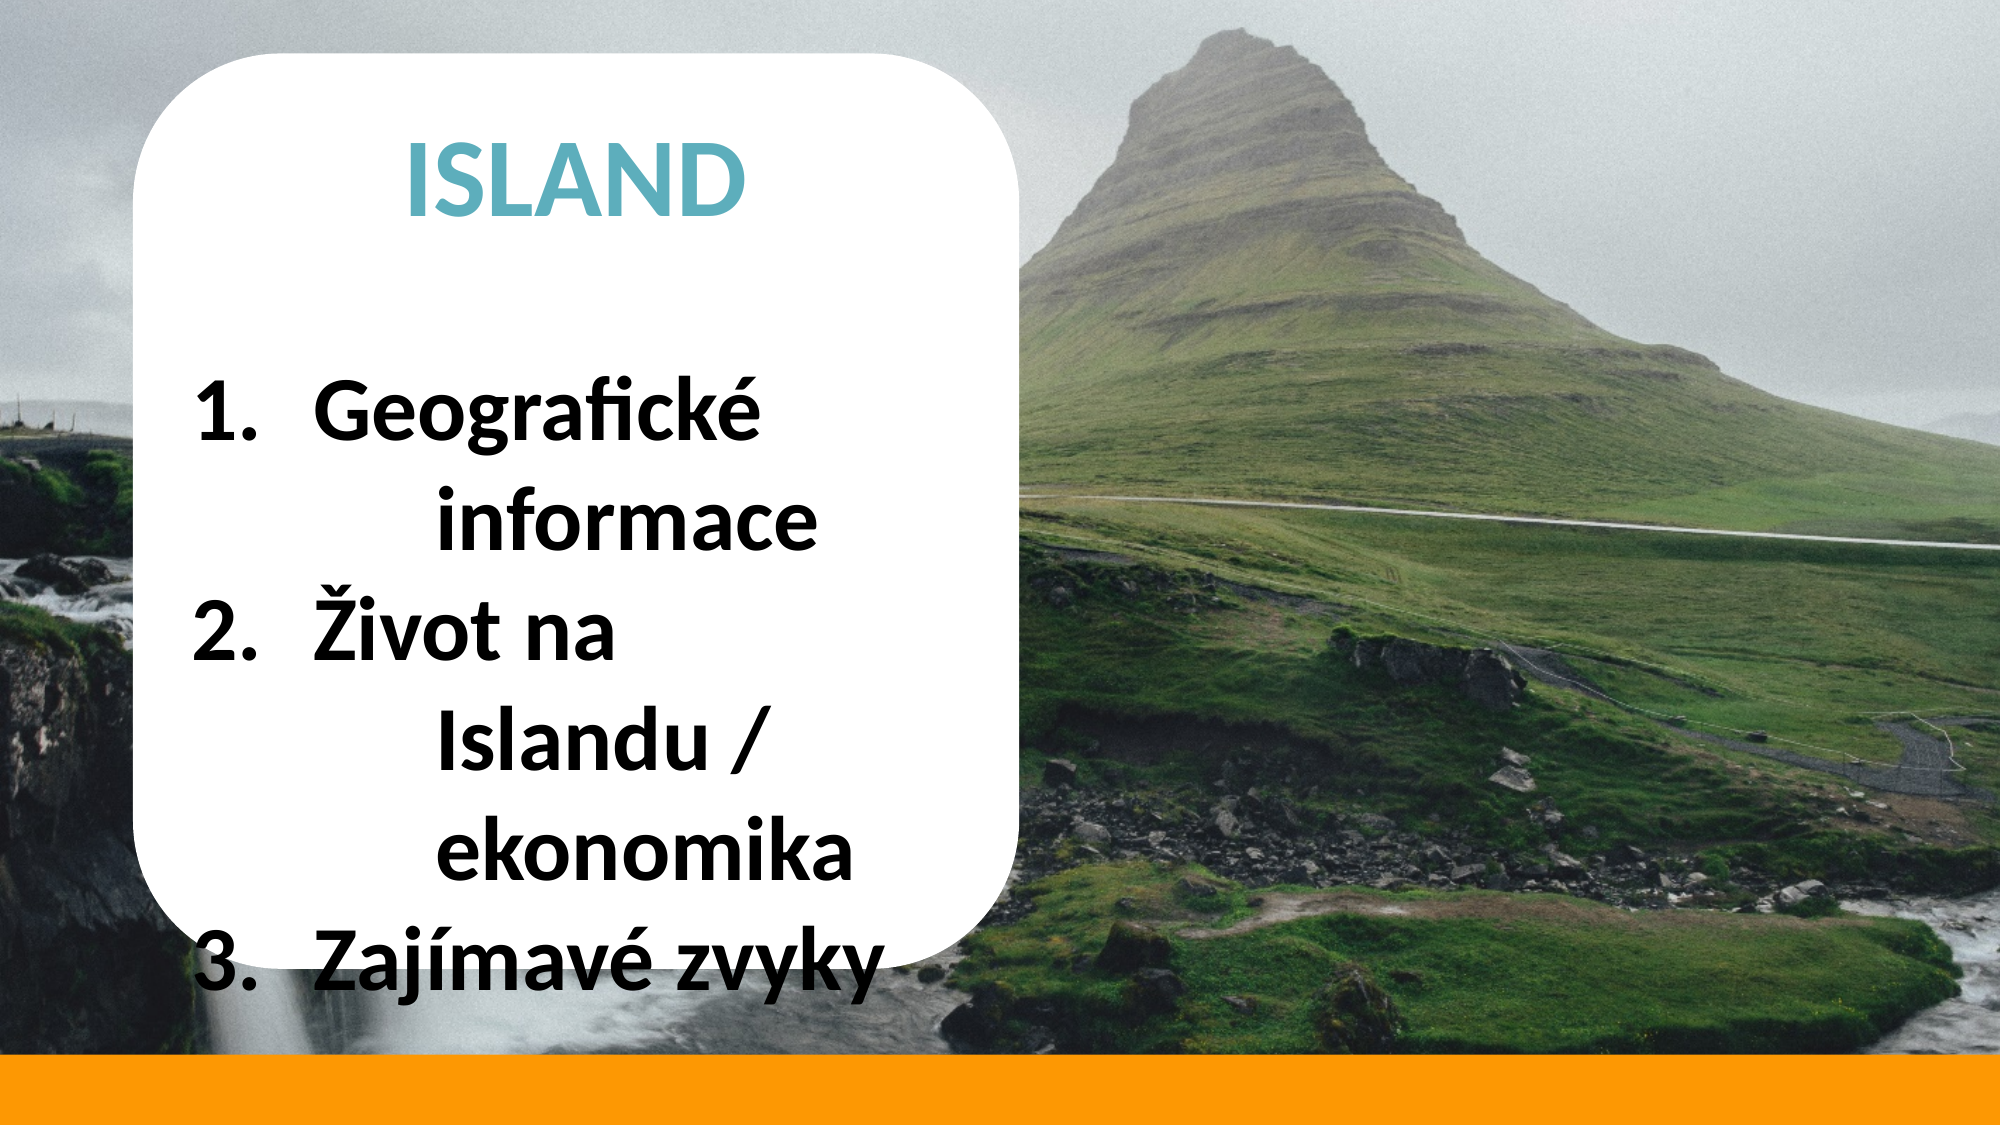

ISLAND
Geografické informace
Život na Islandu / ekonomika
Zajímavé zvyky